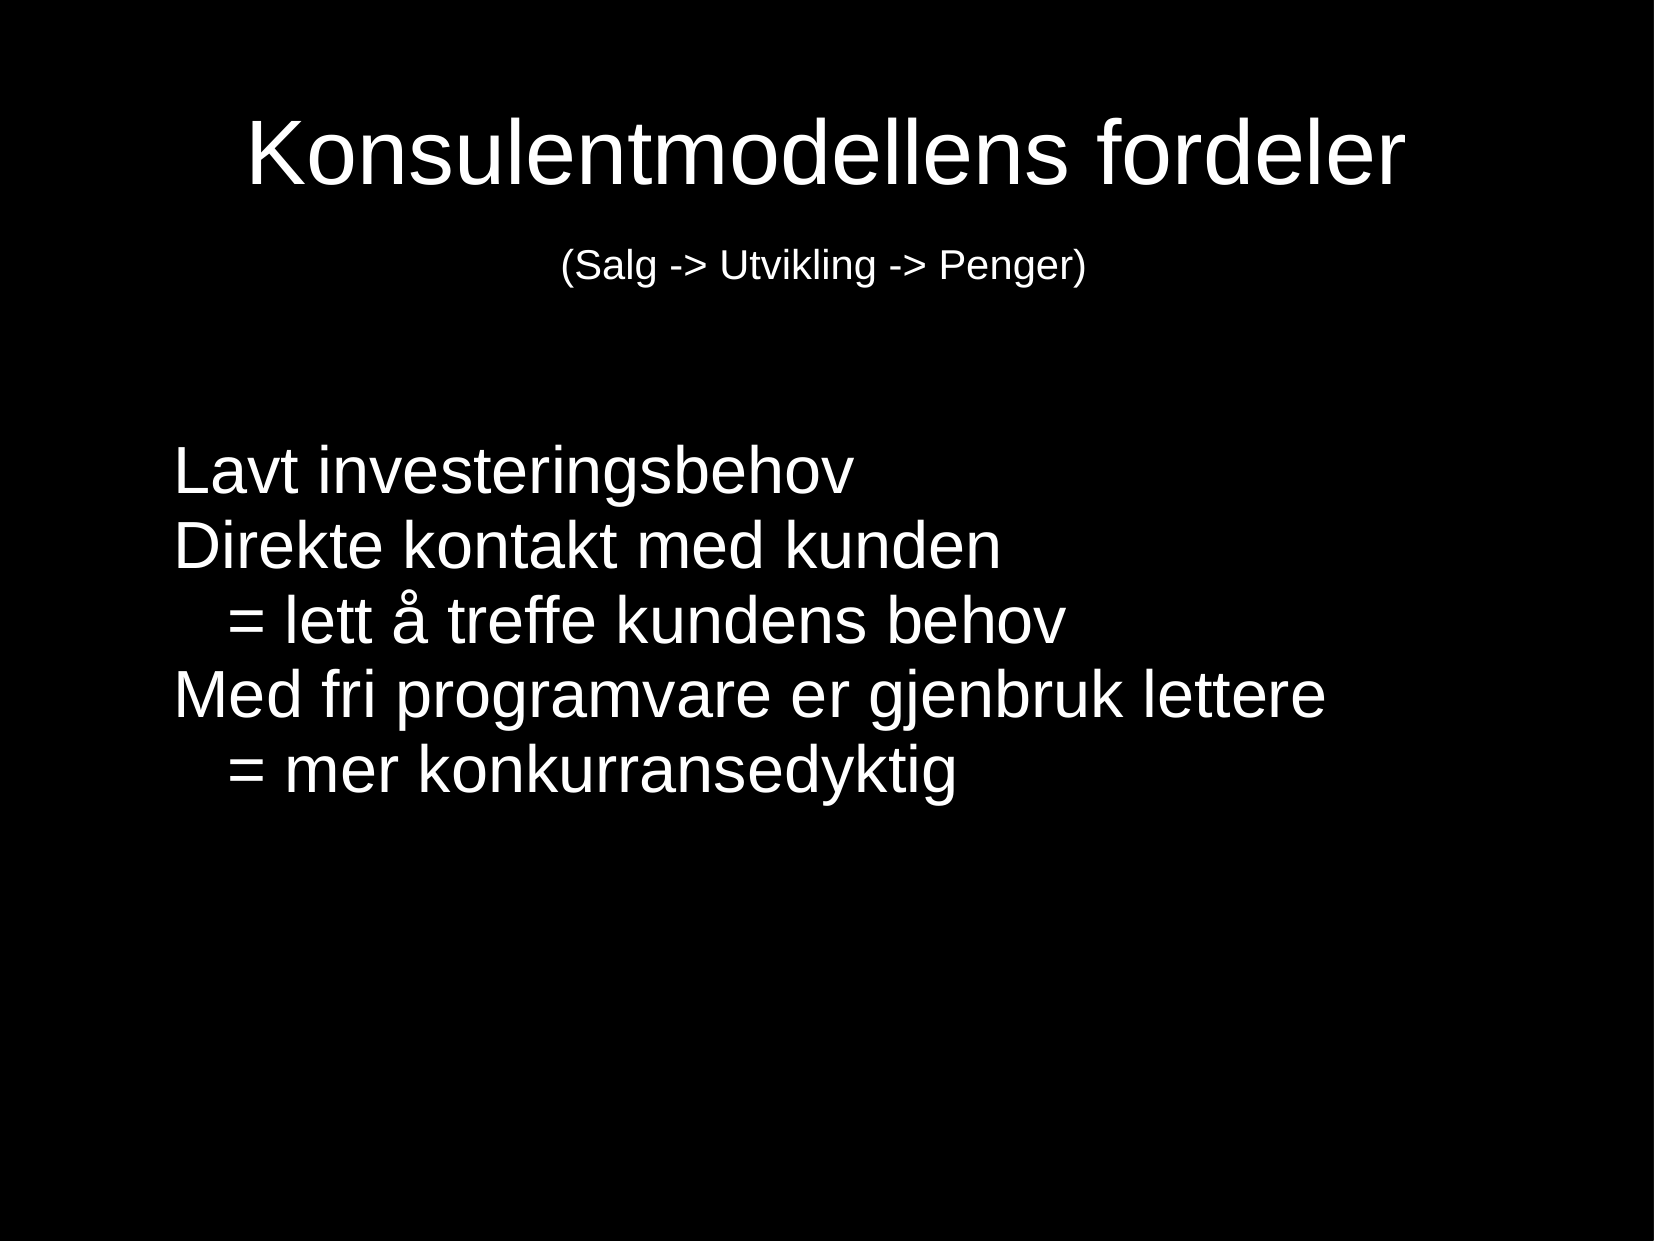

Lavt investeringsbehov
 Direkte kontakt med kunden
 = lett å treffe kundens behov
 Med fri programvare er gjenbruk lettere
 = mer konkurransedyktig
# Konsulentmodellens fordeler
(Salg -> Utvikling -> Penger)